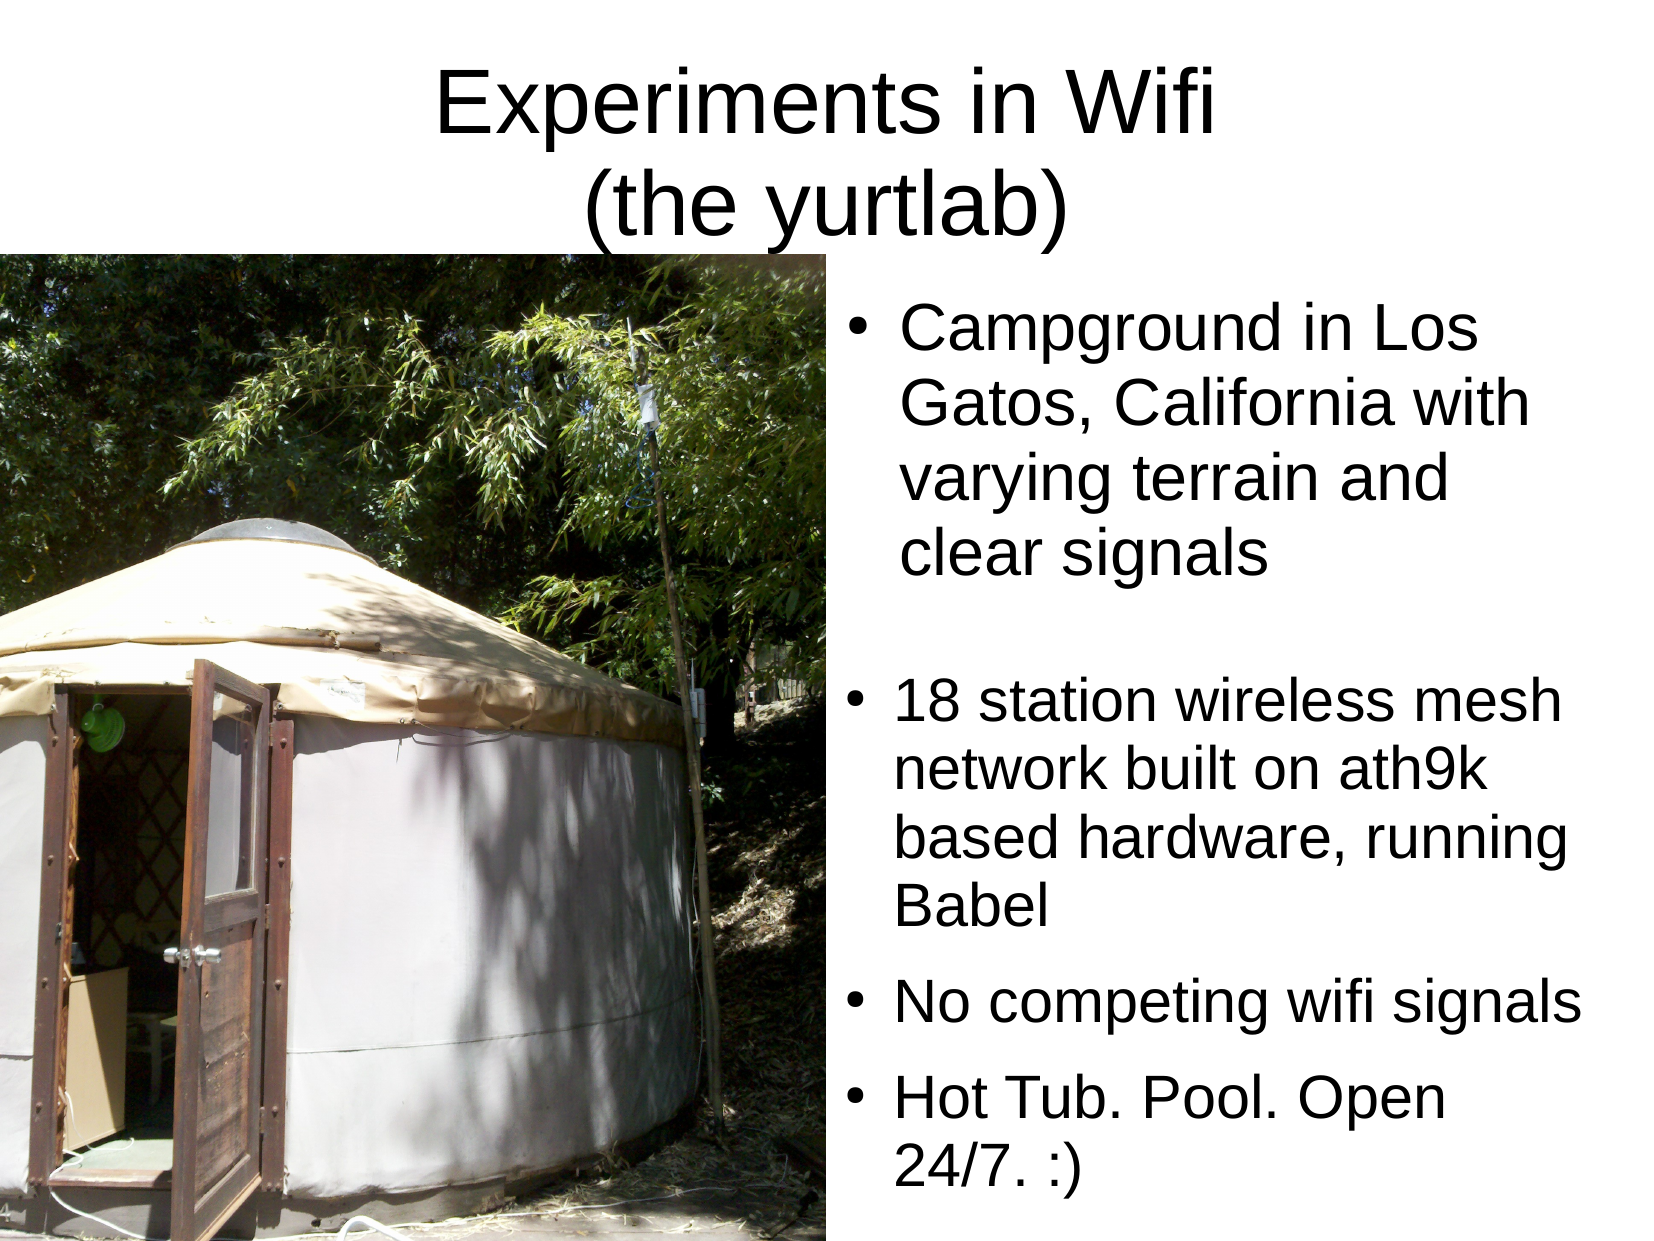

# Experiments in Wifi (the yurtlab)
Campground in Los Gatos, California with varying terrain and clear signals
18 station wireless mesh network built on ath9k based hardware, running Babel
No competing wifi signals
Hot Tub. Pool. Open 24/7. :)